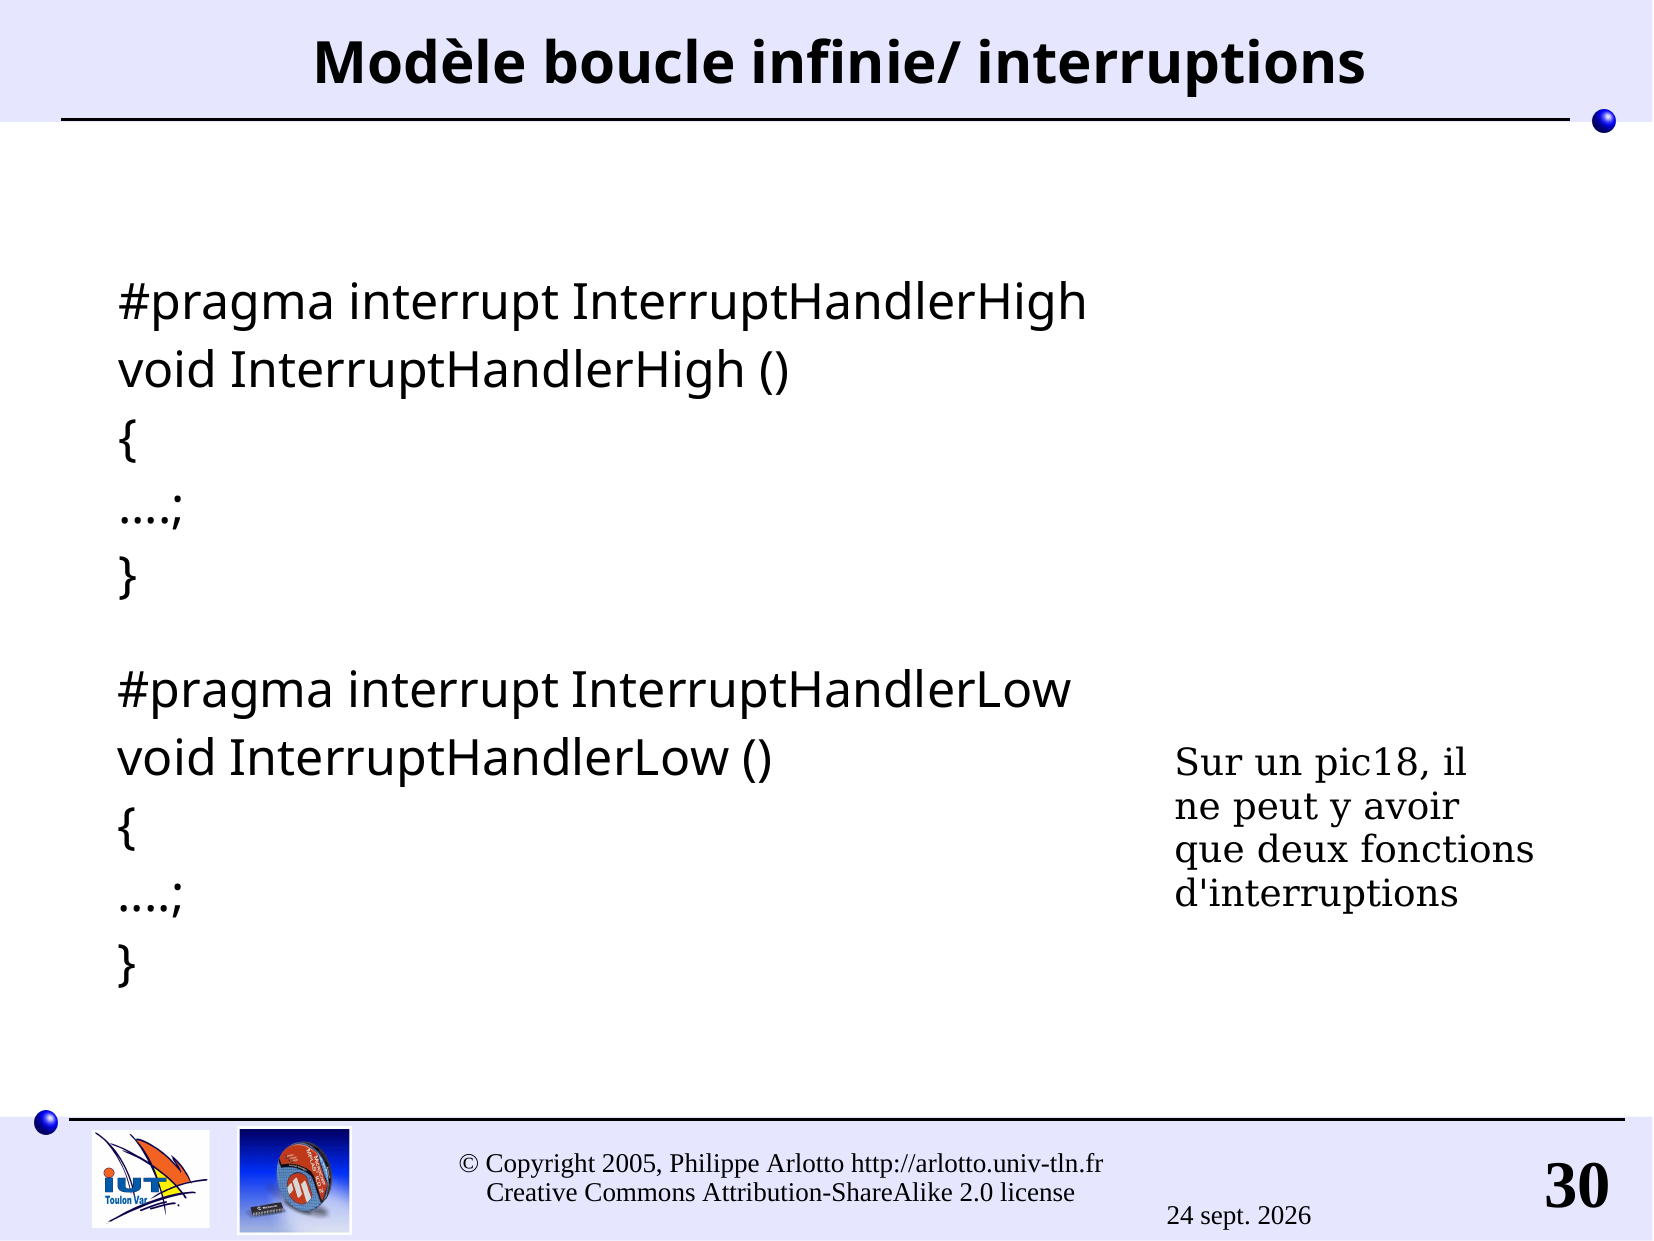

# Modèle boucle infinie/ interruptions
#pragma interrupt InterruptHandlerHigh
void InterruptHandlerHigh ()
{
....;
}
#pragma interrupt InterruptHandlerLow
void InterruptHandlerLow ()
{
....;
}
Sur un pic18, il
ne peut y avoir
que deux fonctions
d'interruptions